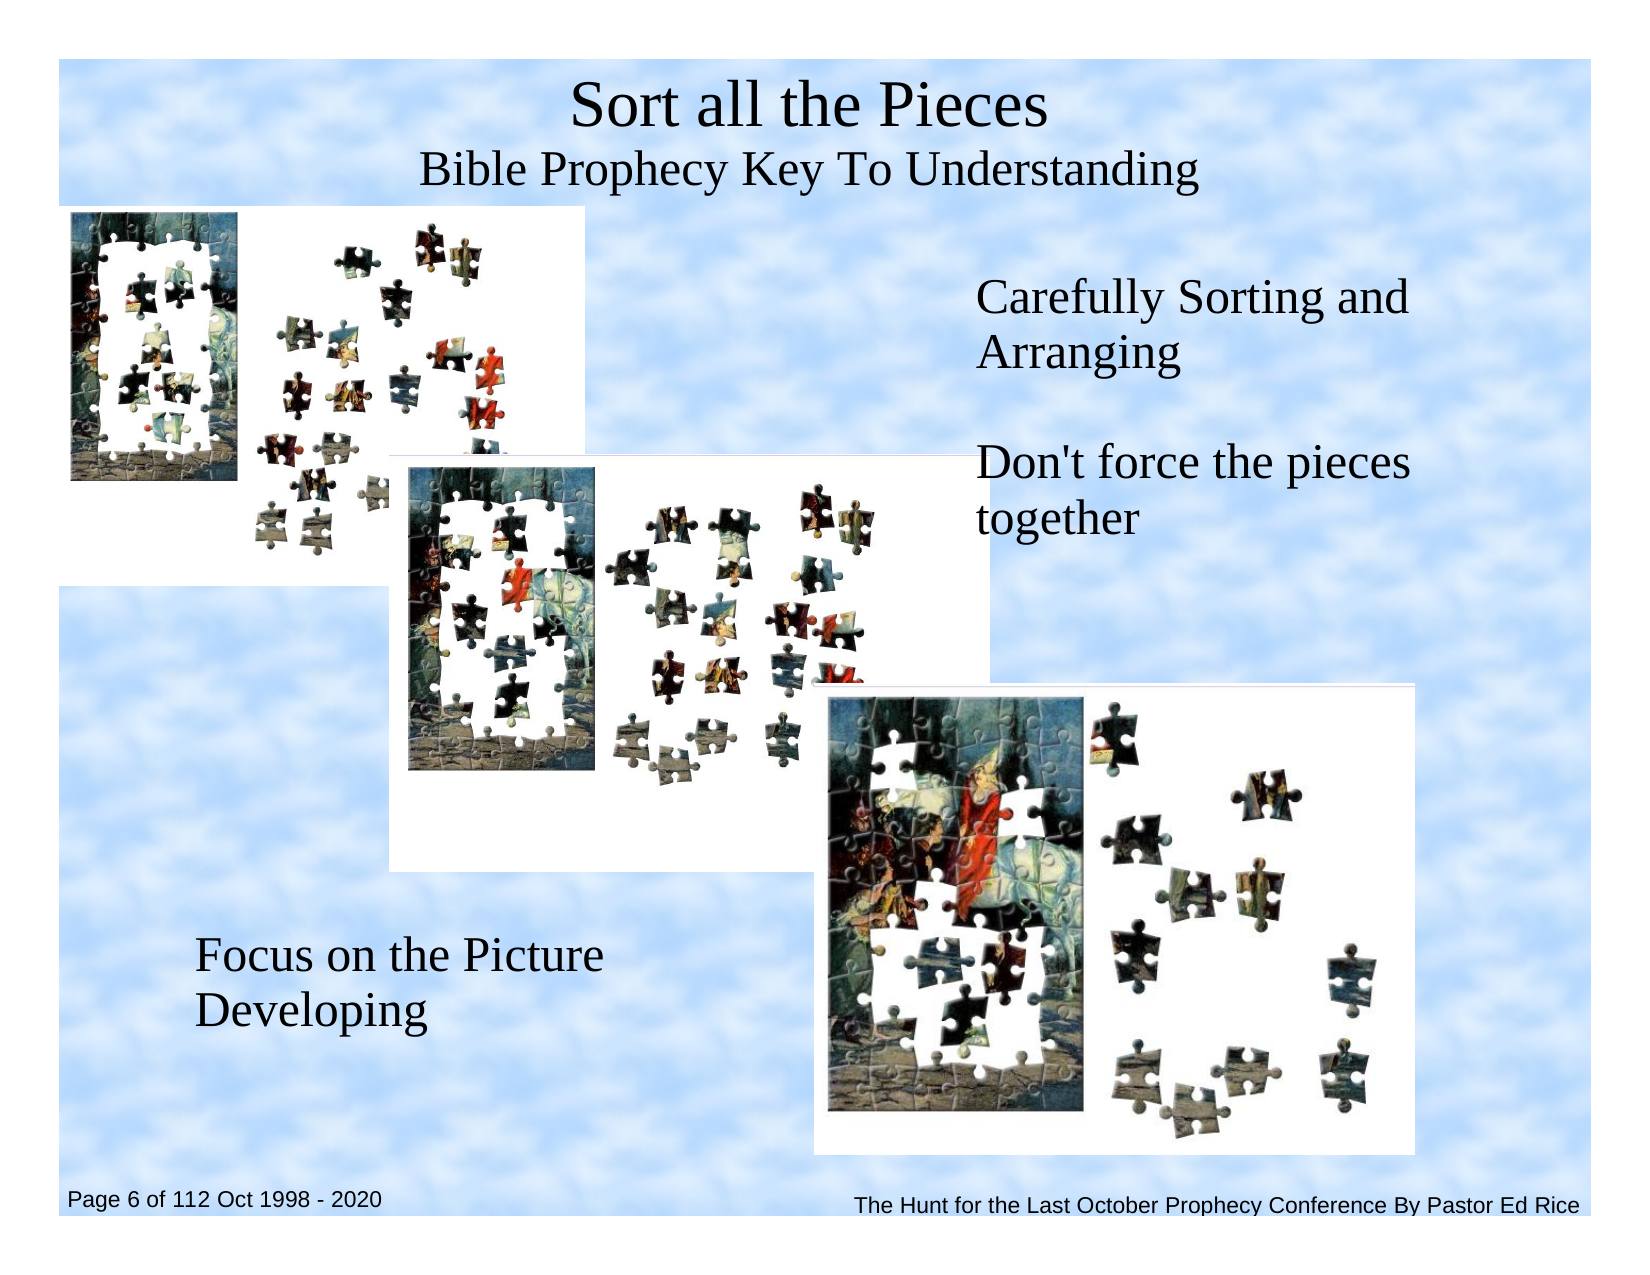

# Sort all the Pieces Bible Prophecy Key To Understanding
Carefully Sorting and
Arranging
Don't force the pieces
together
Focus on the Picture
Developing